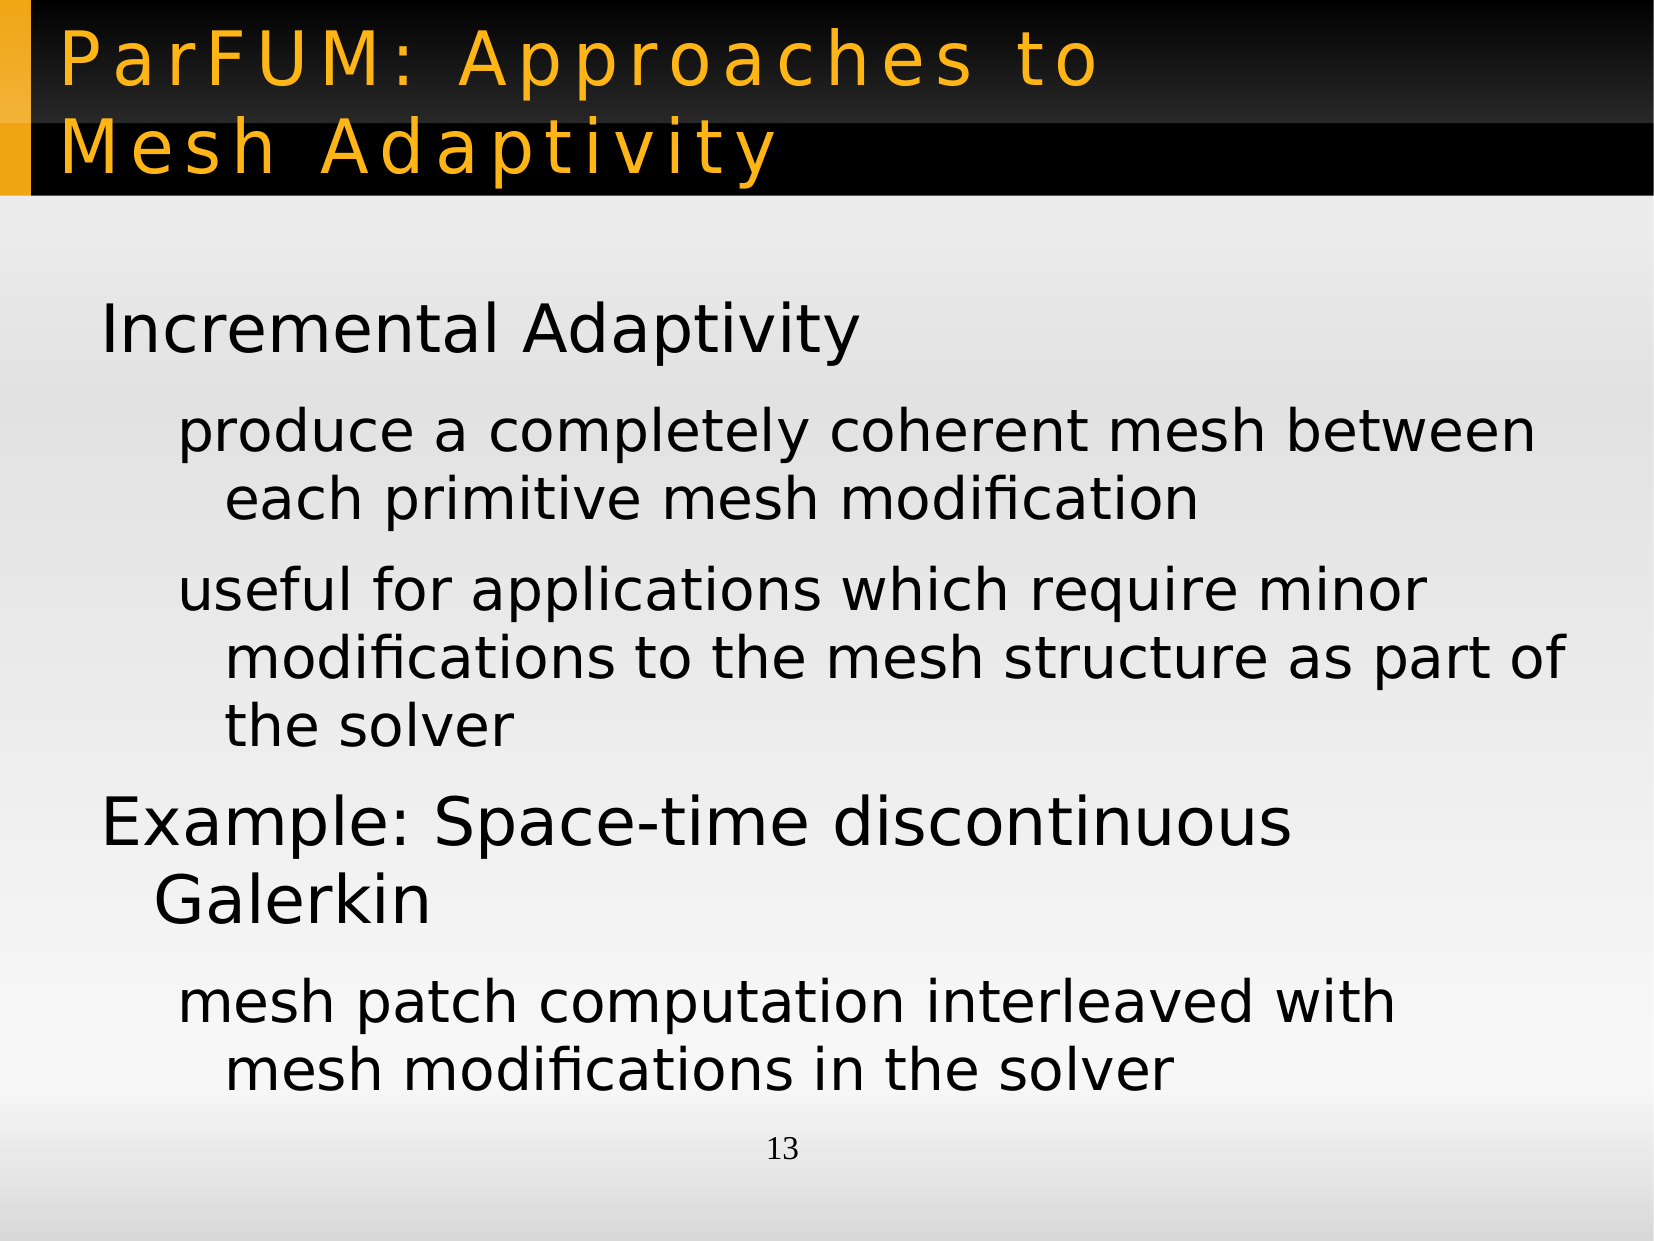

# ParFUM: Approaches to Mesh Adaptivity
Incremental Adaptivity
produce a completely coherent mesh between each primitive mesh modification
useful for applications which require minor modifications to the mesh structure as part of the solver
Example: Space-time discontinuous Galerkin
mesh patch computation interleaved with mesh modifications in the solver
13